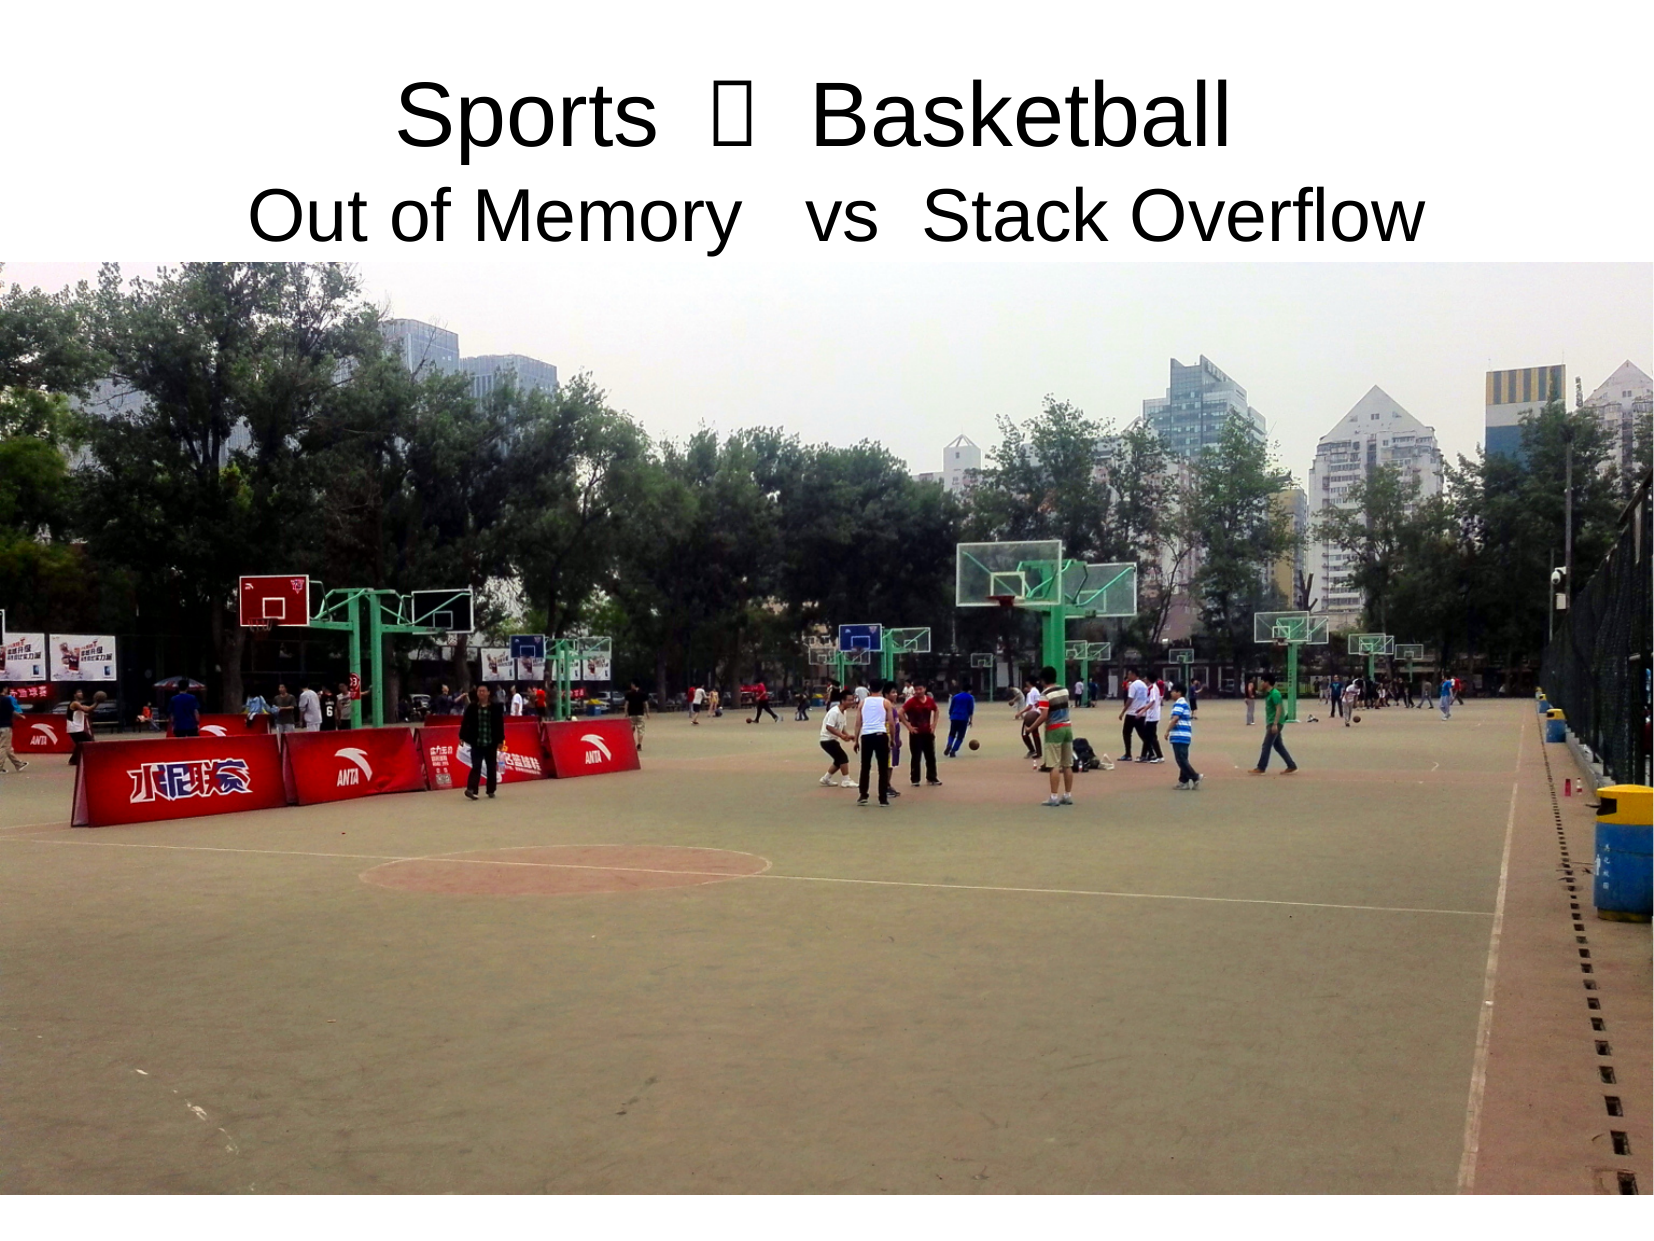

# Sports － Basketball Out of Memory vs Stack Overflow